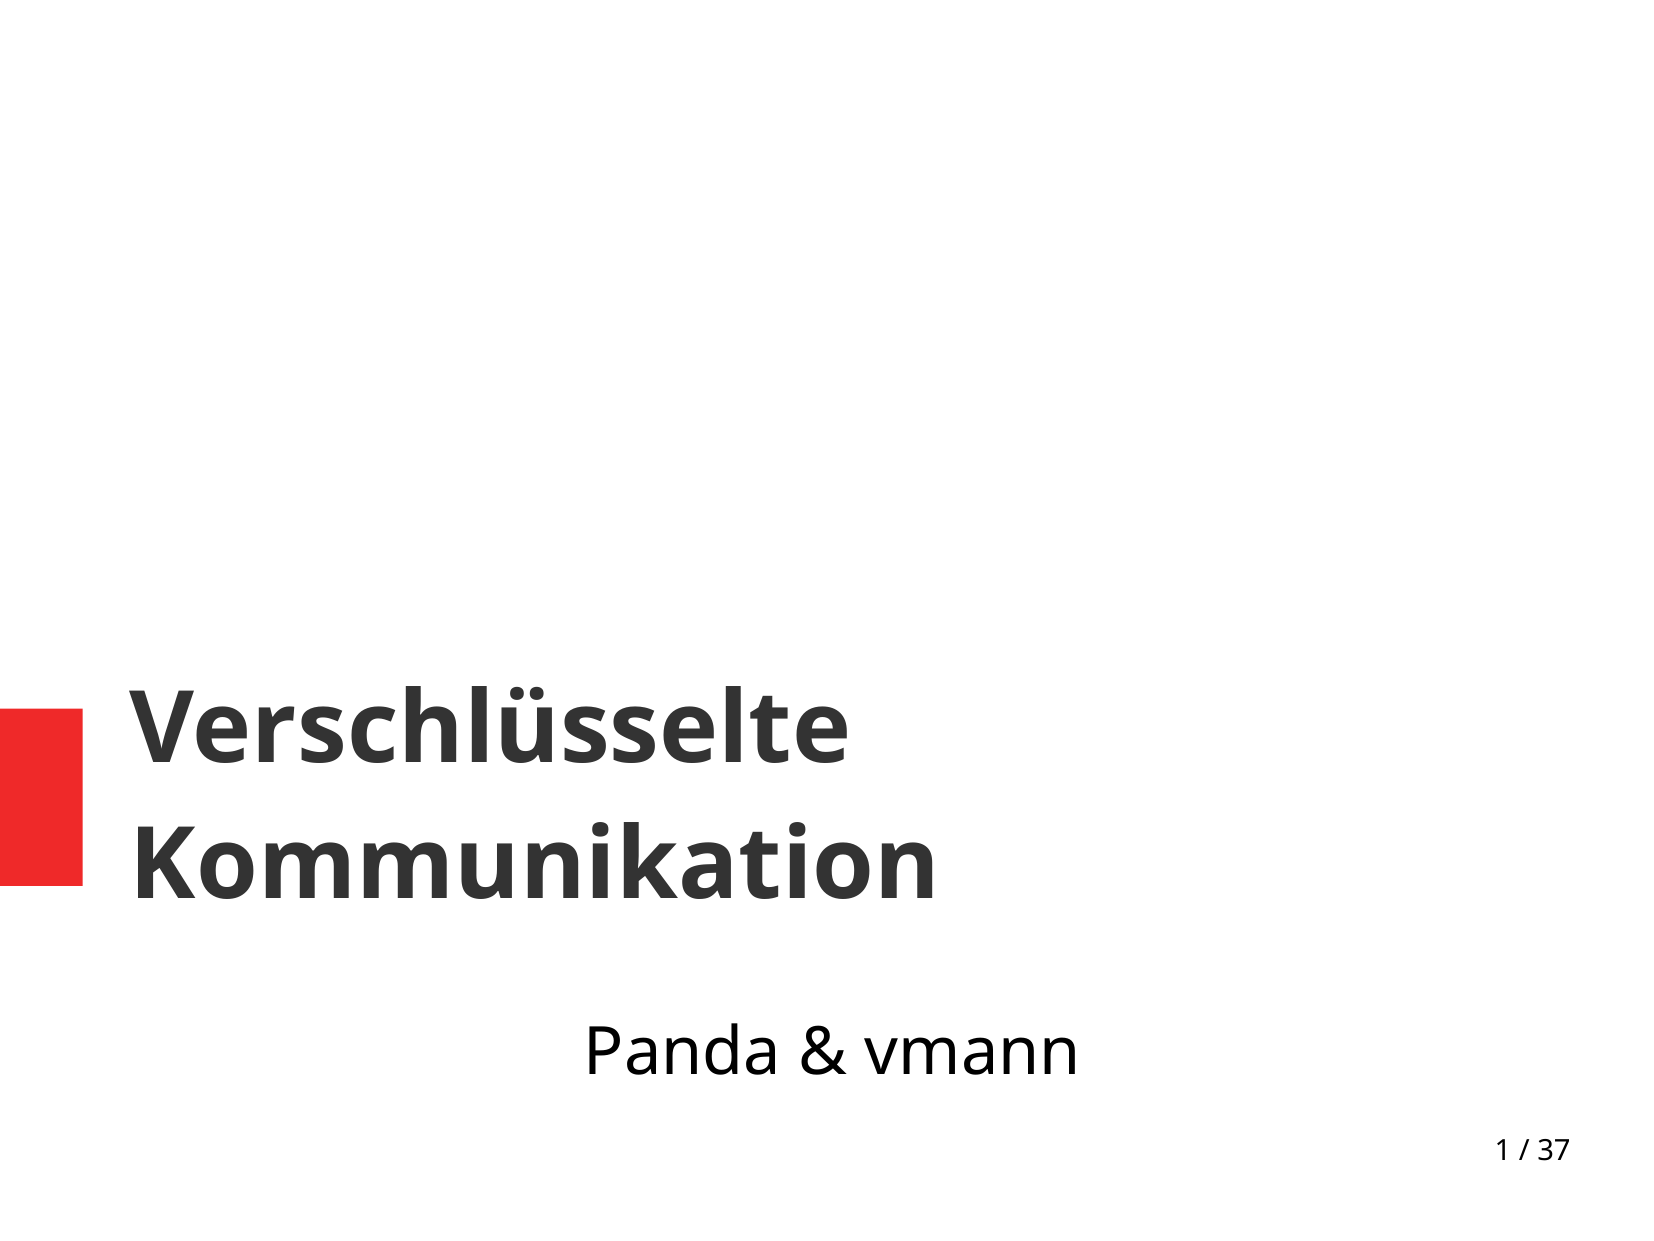

# Verschlüsselte Kommunikation
Panda & vmann
1